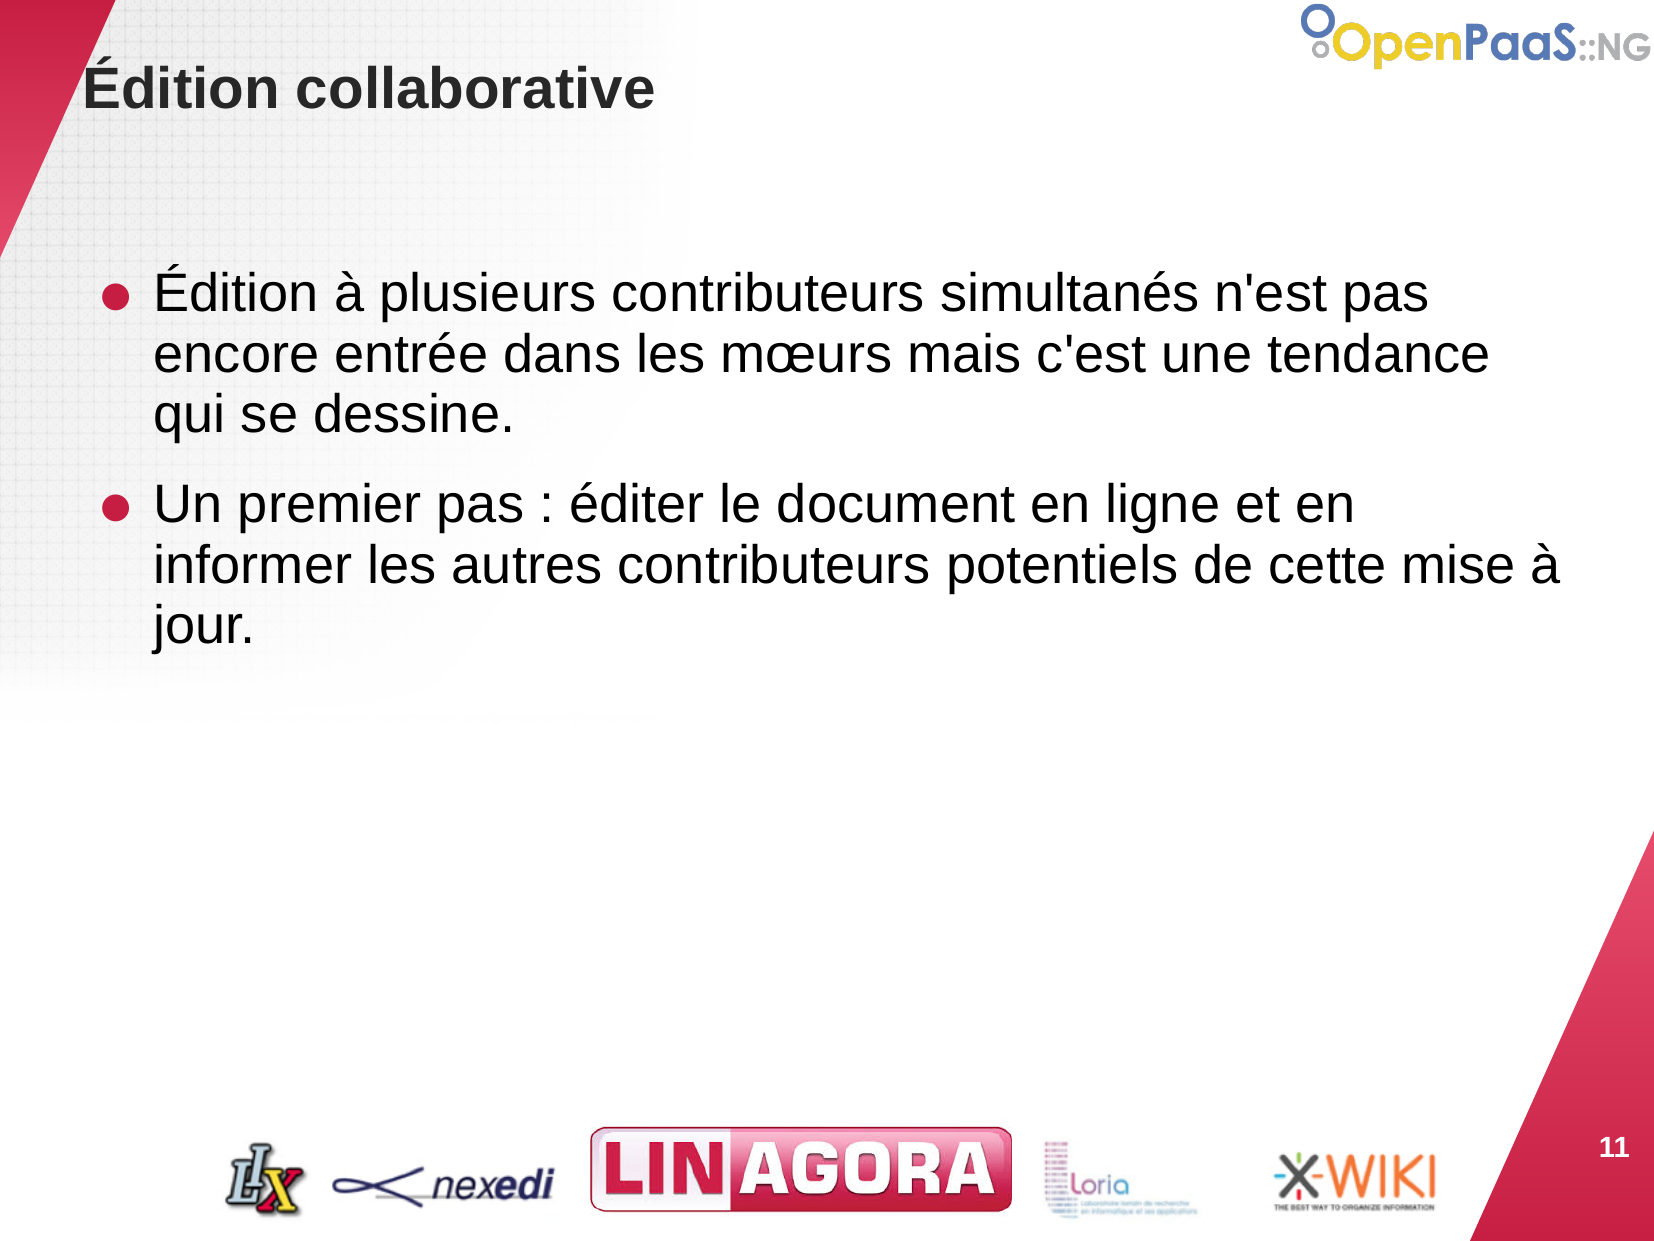

# Édition collaborative
Édition à plusieurs contributeurs simultanés n'est pas encore entrée dans les mœurs mais c'est une tendance qui se dessine.
Un premier pas : éditer le document en ligne et en informer les autres contributeurs potentiels de cette mise à jour.
11